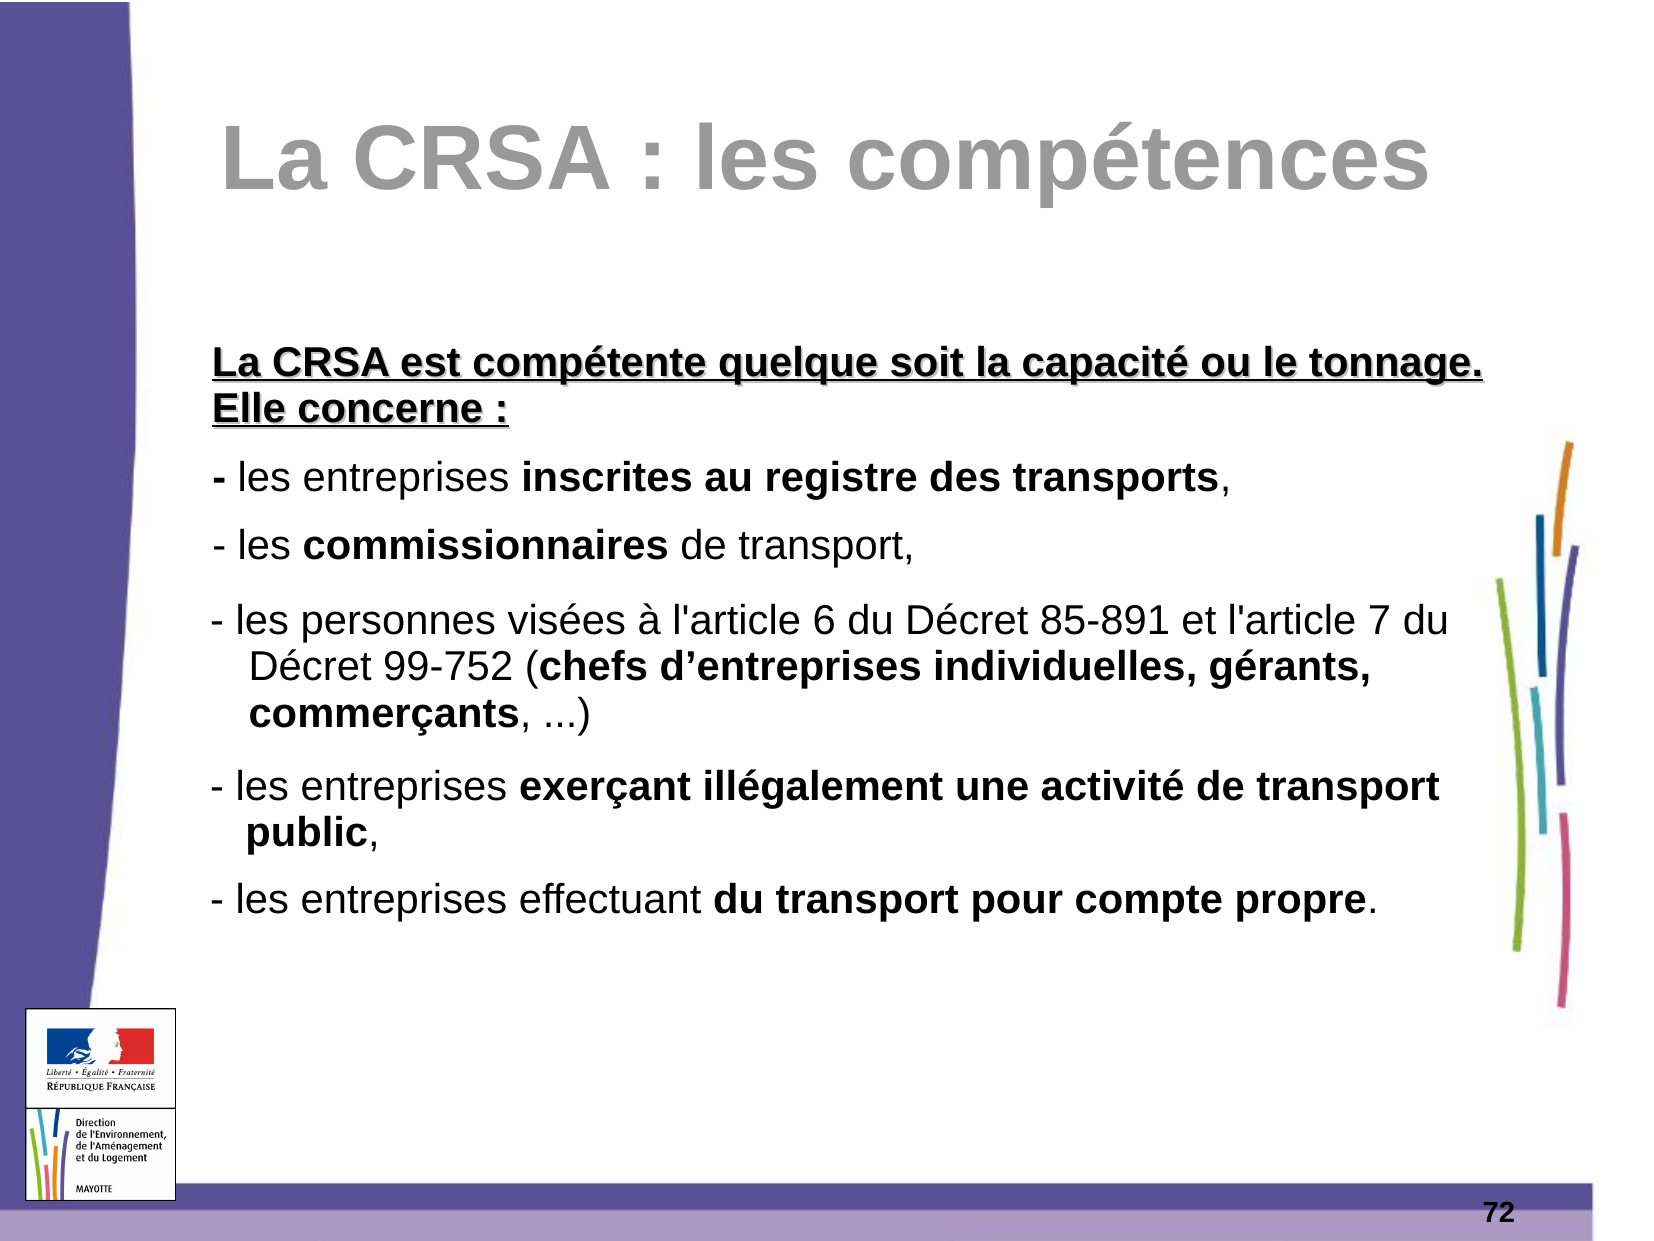

# La CRSA : les compétences
La CRSA est compétente quelque soit la capacité ou le tonnage. Elle concerne :
- les entreprises inscrites au registre des transports,
- les commissionnaires de transport,
- les personnes visées à l'article 6 du Décret 85-891 et l'article 7 du Décret 99-752 (chefs d’entreprises individuelles, gérants, commerçants, ...)
- les entreprises exerçant illégalement une activité de transport public,
- les entreprises effectuant du transport pour compte propre.